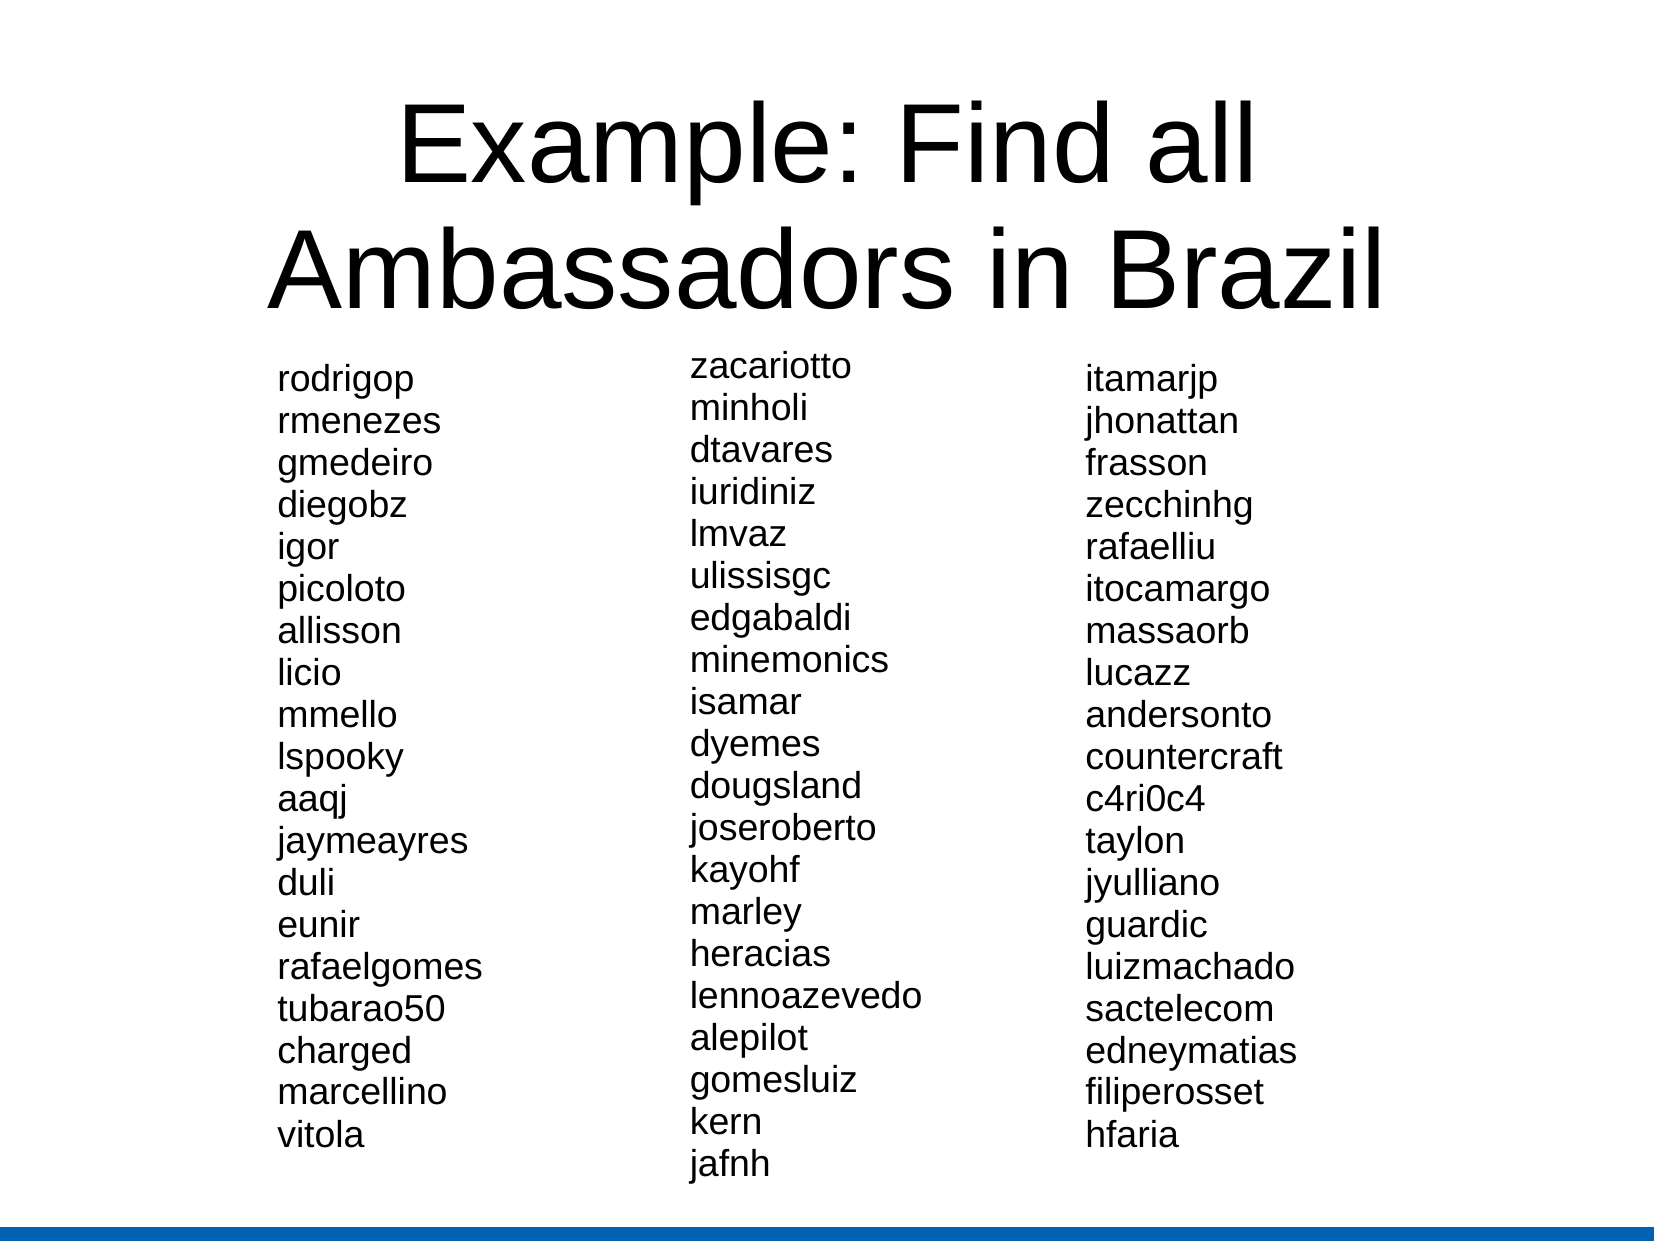

# Example: Find all Ambassadors in Brazil
zacariotto
minholi
dtavares
iuridiniz
lmvaz
ulissisgc
edgabaldi
minemonics
isamar
dyemes
dougsland
joseroberto
kayohf
marley
heracias
lennoazevedo
alepilot
gomesluiz
kern
jafnh
rodrigop
rmenezes
gmedeiro
diegobz
igor
picoloto
allisson
licio
mmello
lspooky
aaqj
jaymeayres
duli
eunir
rafaelgomes
tubarao50
charged
marcellino
vitola
itamarjp
jhonattan
frasson
zecchinhg
rafaelliu
itocamargo
massaorb
lucazz
andersonto
countercraft
c4ri0c4
taylon
jyulliano
guardic
luizmachado
sactelecom
edneymatias
filiperosset
hfaria